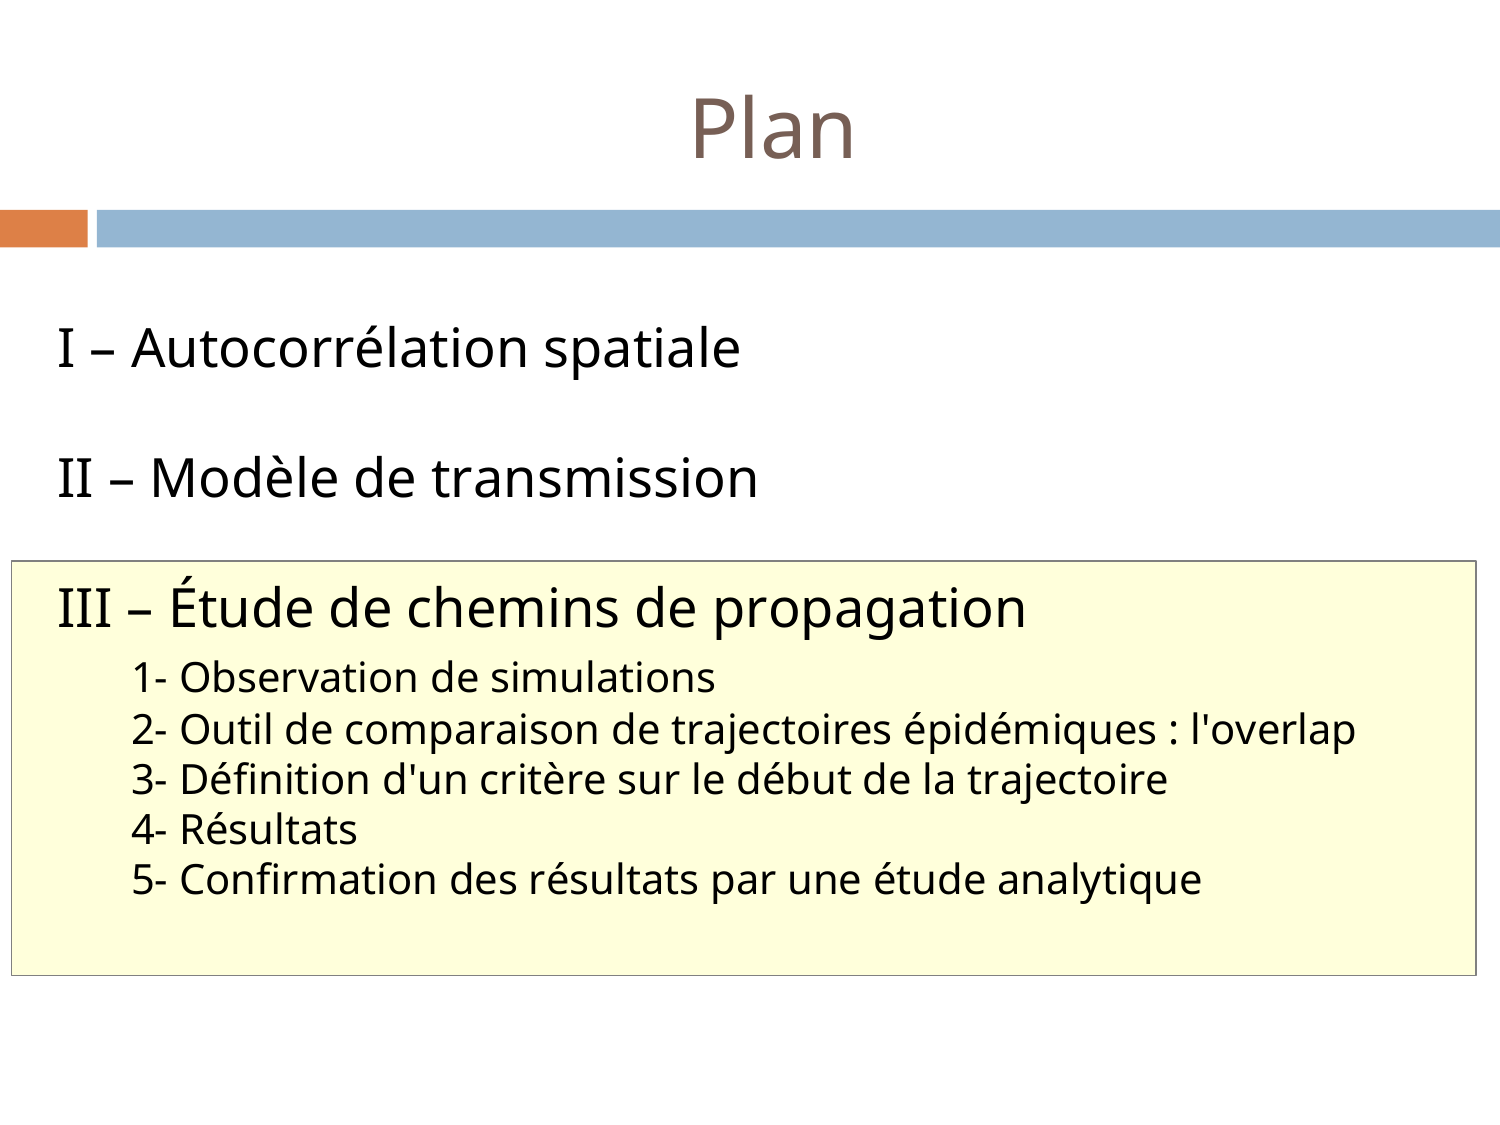

Plan
I – Autocorrélation spatiale
II – Modèle de transmission
III – Étude de chemins de propagation
	1- Observation de simulations
	2- Outil de comparaison de trajectoires épidémiques : l'overlap
	3- Définition d'un critère sur le début de la trajectoire
	4- Résultats
	5- Confirmation des résultats par une étude analytique